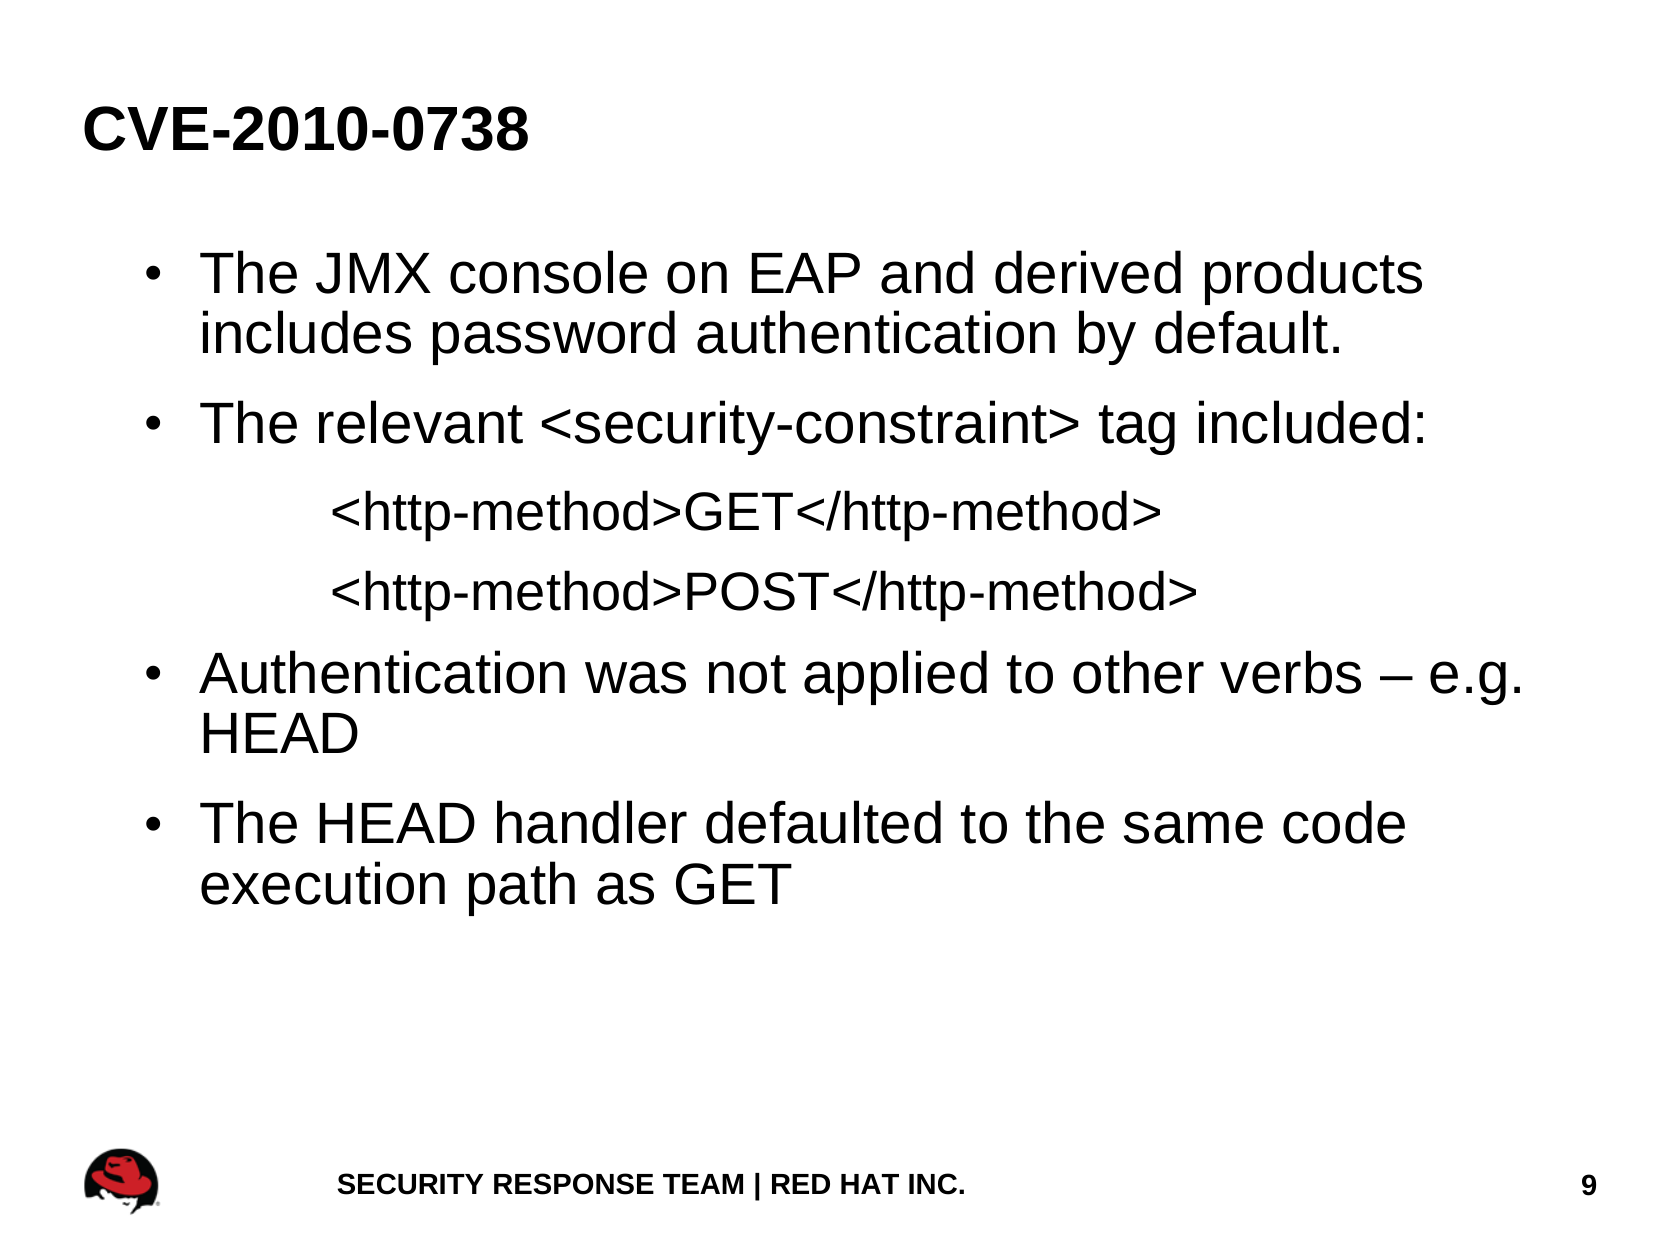

# CVE-2010-0738
The JMX console on EAP and derived products includes password authentication by default.
The relevant <security-constraint> tag included:
<http-method>GET</http-method>
<http-method>POST</http-method>
Authentication was not applied to other verbs – e.g. HEAD
The HEAD handler defaulted to the same code execution path as GET